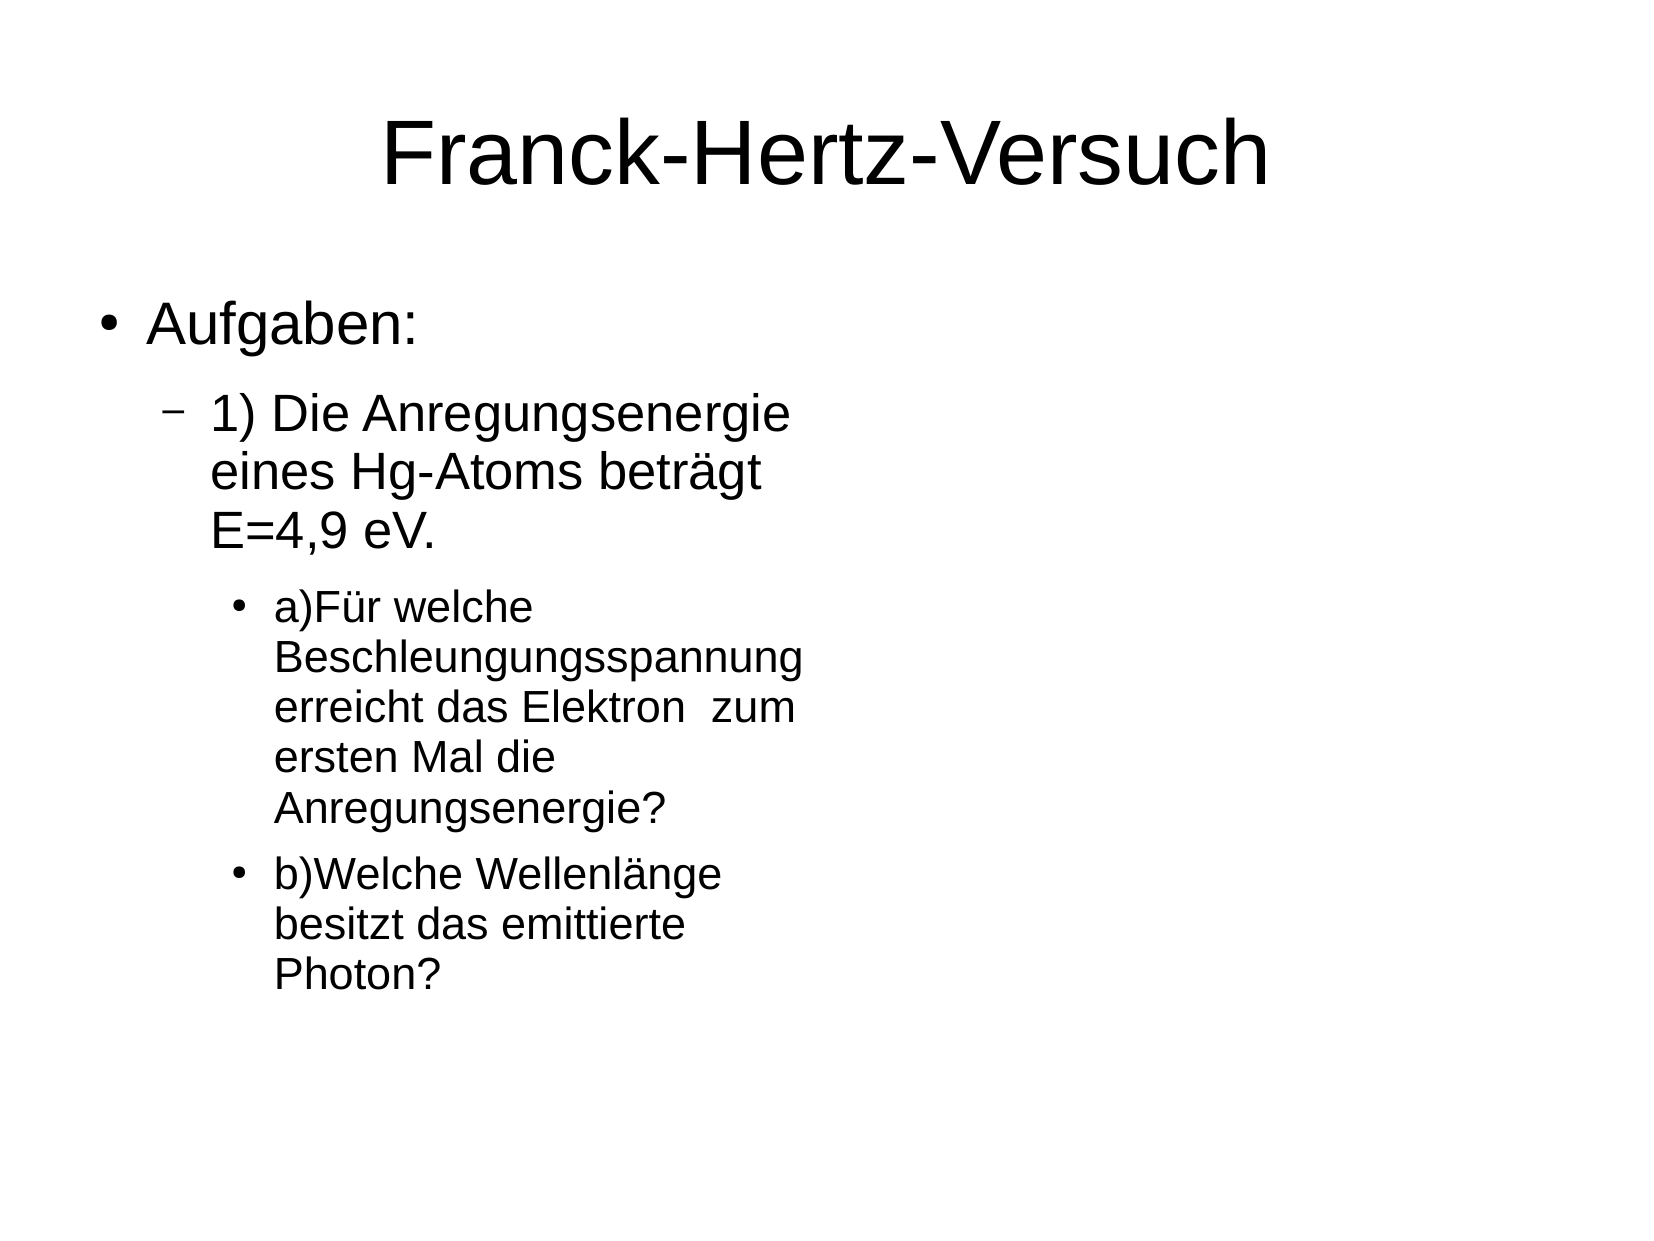

# Franck-Hertz-Versuch
Aufgaben:
1) Die Anregungsenergie eines Hg-Atoms beträgt E=4,9 eV.
a)Für welche Beschleungungsspannung erreicht das Elektron zum ersten Mal die Anregungsenergie?
b)Welche Wellenlänge besitzt das emittierte Photon?